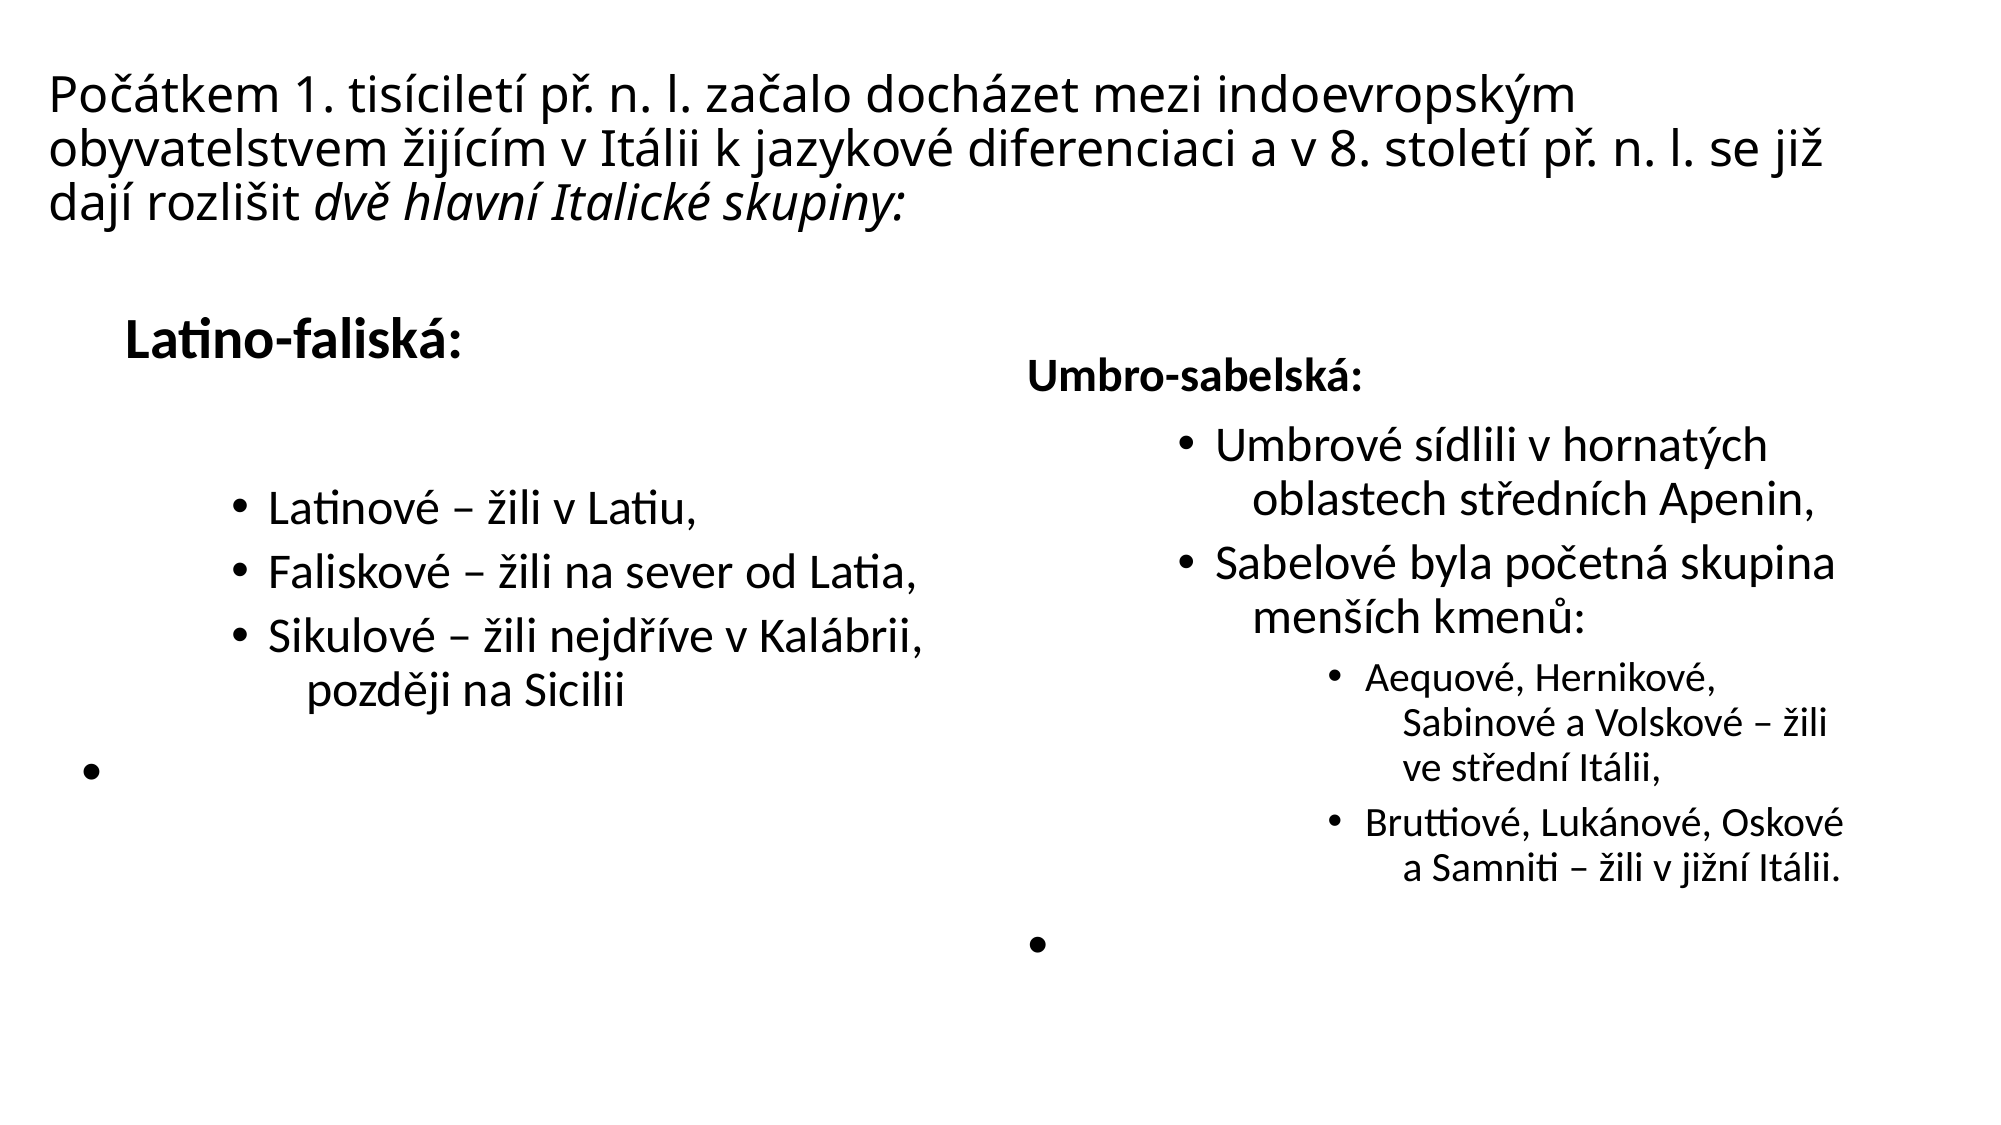

# Počátkem 1. tisíciletí př. n. l. začalo docházet mezi indoevropským obyvatelstvem žijícím v Itálii k jazykové diferenciaci a v 8. století př. n. l. se již dají rozlišit dvě hlavní Italické skupiny:
Latino-faliská:
Umbro-sabelská:
Umbrové sídlili v hornatých oblastech středních Apenin,
Sabelové byla početná skupina menších kmenů:
Aequové, Hernikové, Sabinové a Volskové – žili ve střední Itálii,
Bruttiové, Lukánové, Oskové a Samniti – žili v jižní Itálii.
Latinové – žili v Latiu,
Faliskové – žili na sever od Latia,
Sikulové – žili nejdříve v Kalábrii, později na Sicilii